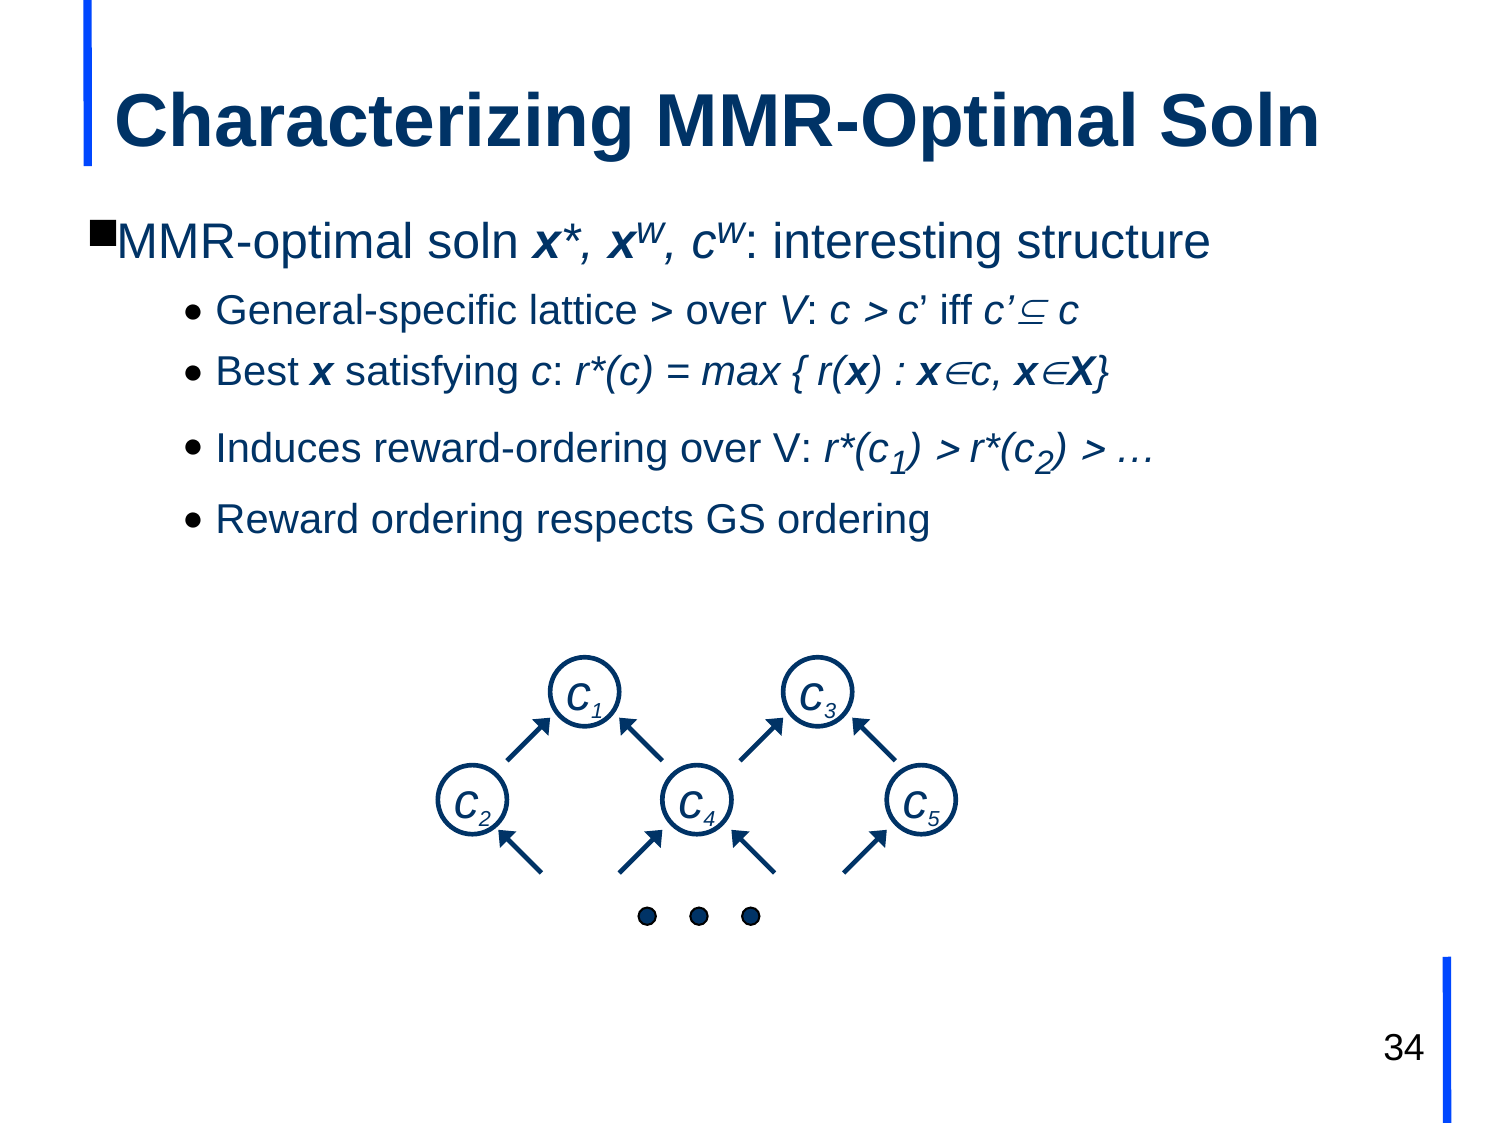

# Characterizing MMR-Optimal Soln
MMR-optimal soln x*, xw, cw: interesting structure
 General-specific lattice > over V: c > c’ iff c’ c
 Best x satisfying c: r*(c) = max { r(x) : xc, xX}
 Induces reward-ordering over V: r*(c1) > r*(c2) > …
 Reward ordering respects GS ordering
c1
c3
c2
c4
c5
34